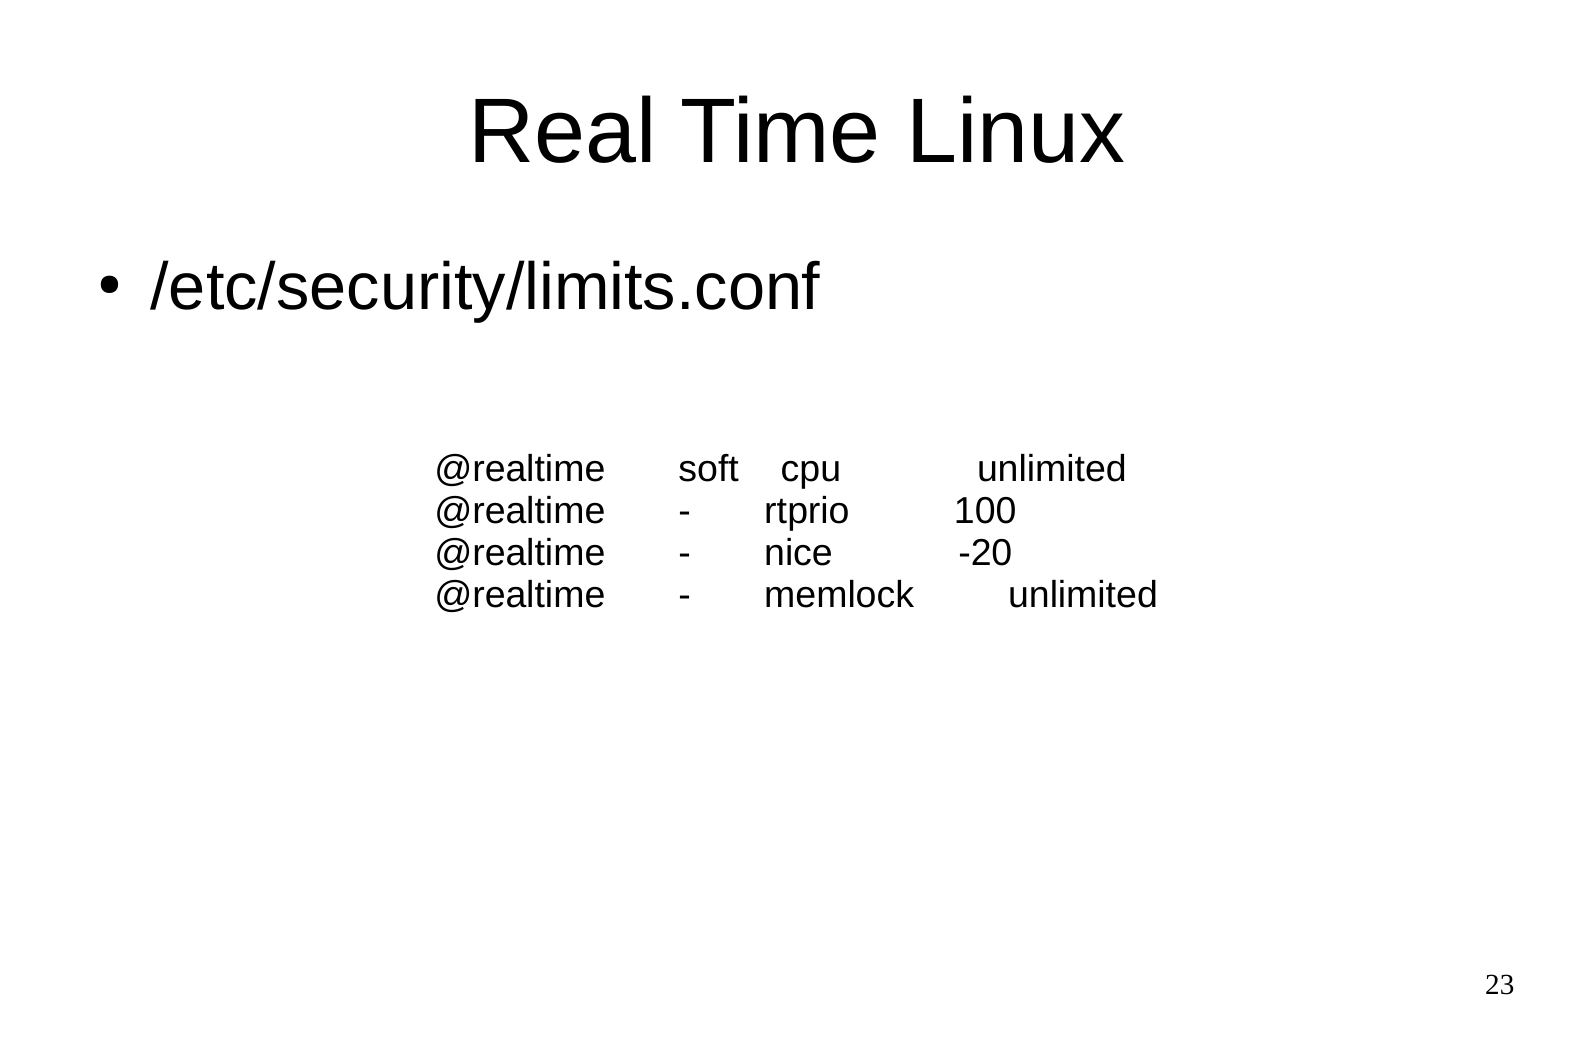

# Real Time Linux
/etc/security/limits.conf
@realtime soft cpu unlimited
@realtime - rtprio 100
@realtime - nice -20
@realtime - memlock unlimited
23